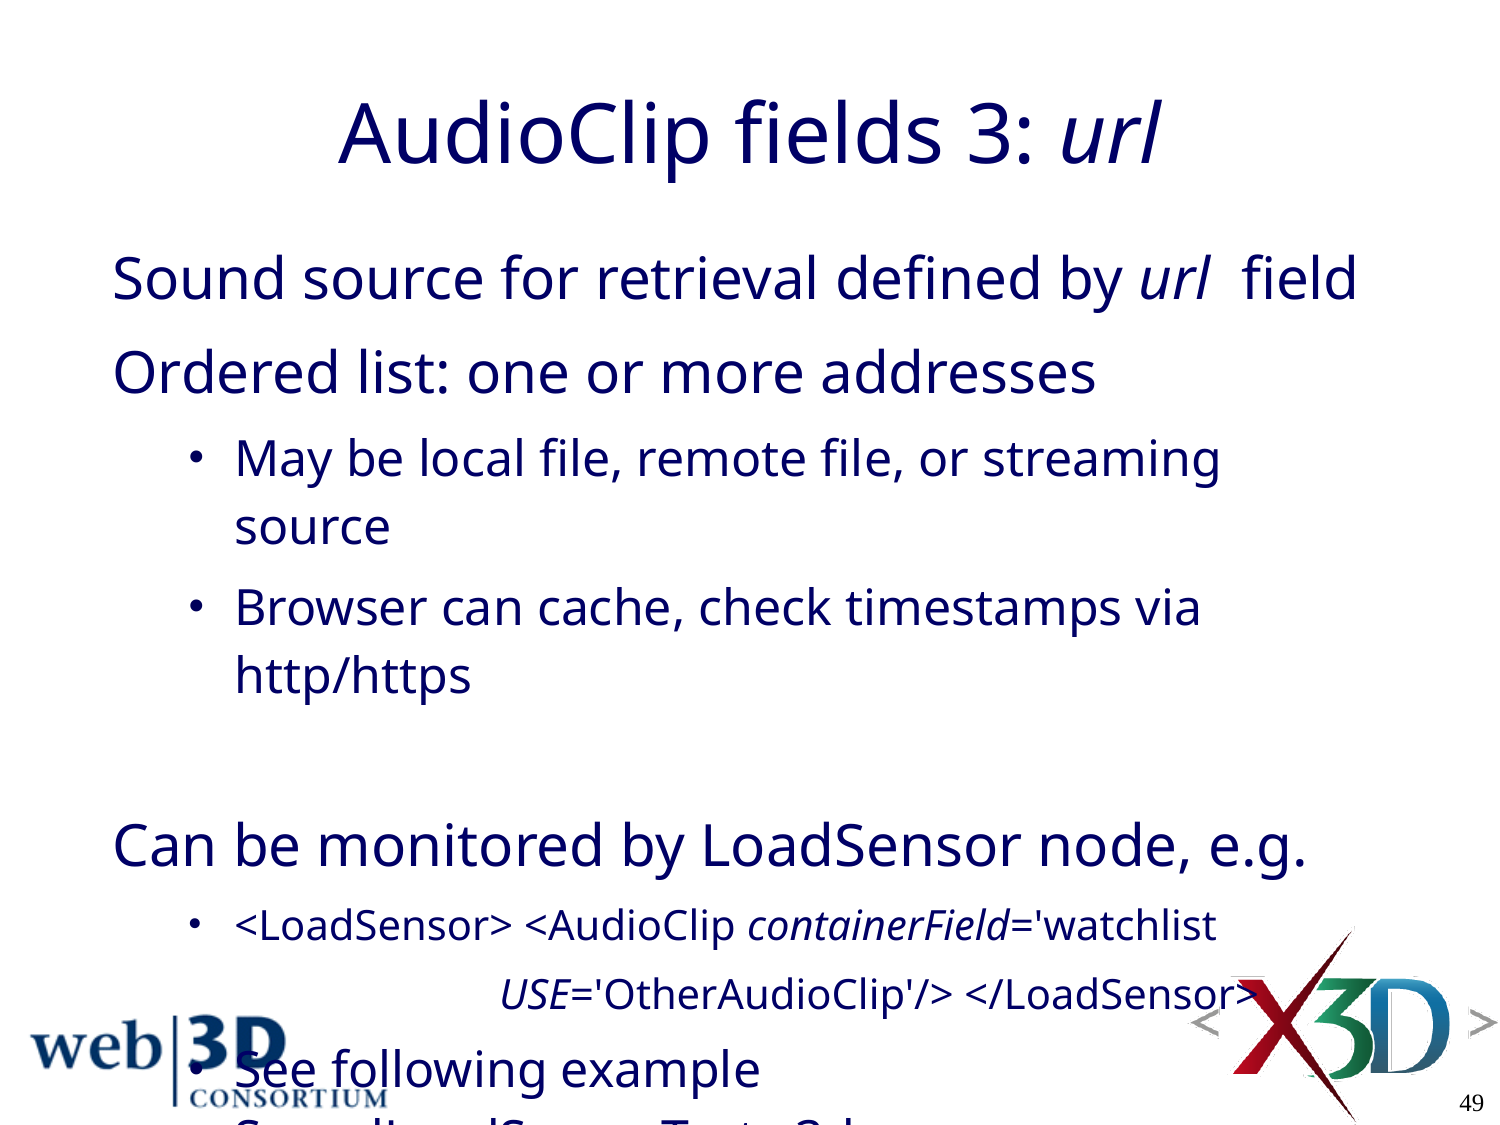

# AudioClip fields 3: url
Sound source for retrieval defined by url field
Ordered list: one or more addresses
May be local file, remote file, or streaming source
Browser can cache, check timestamps via http/https
Can be monitored by LoadSensor node, e.g.
<LoadSensor> <AudioClip containerField='watchlist
 USE='OtherAudioClip'/> </LoadSensor>
See following example SoundLoadSensorTest.x3d